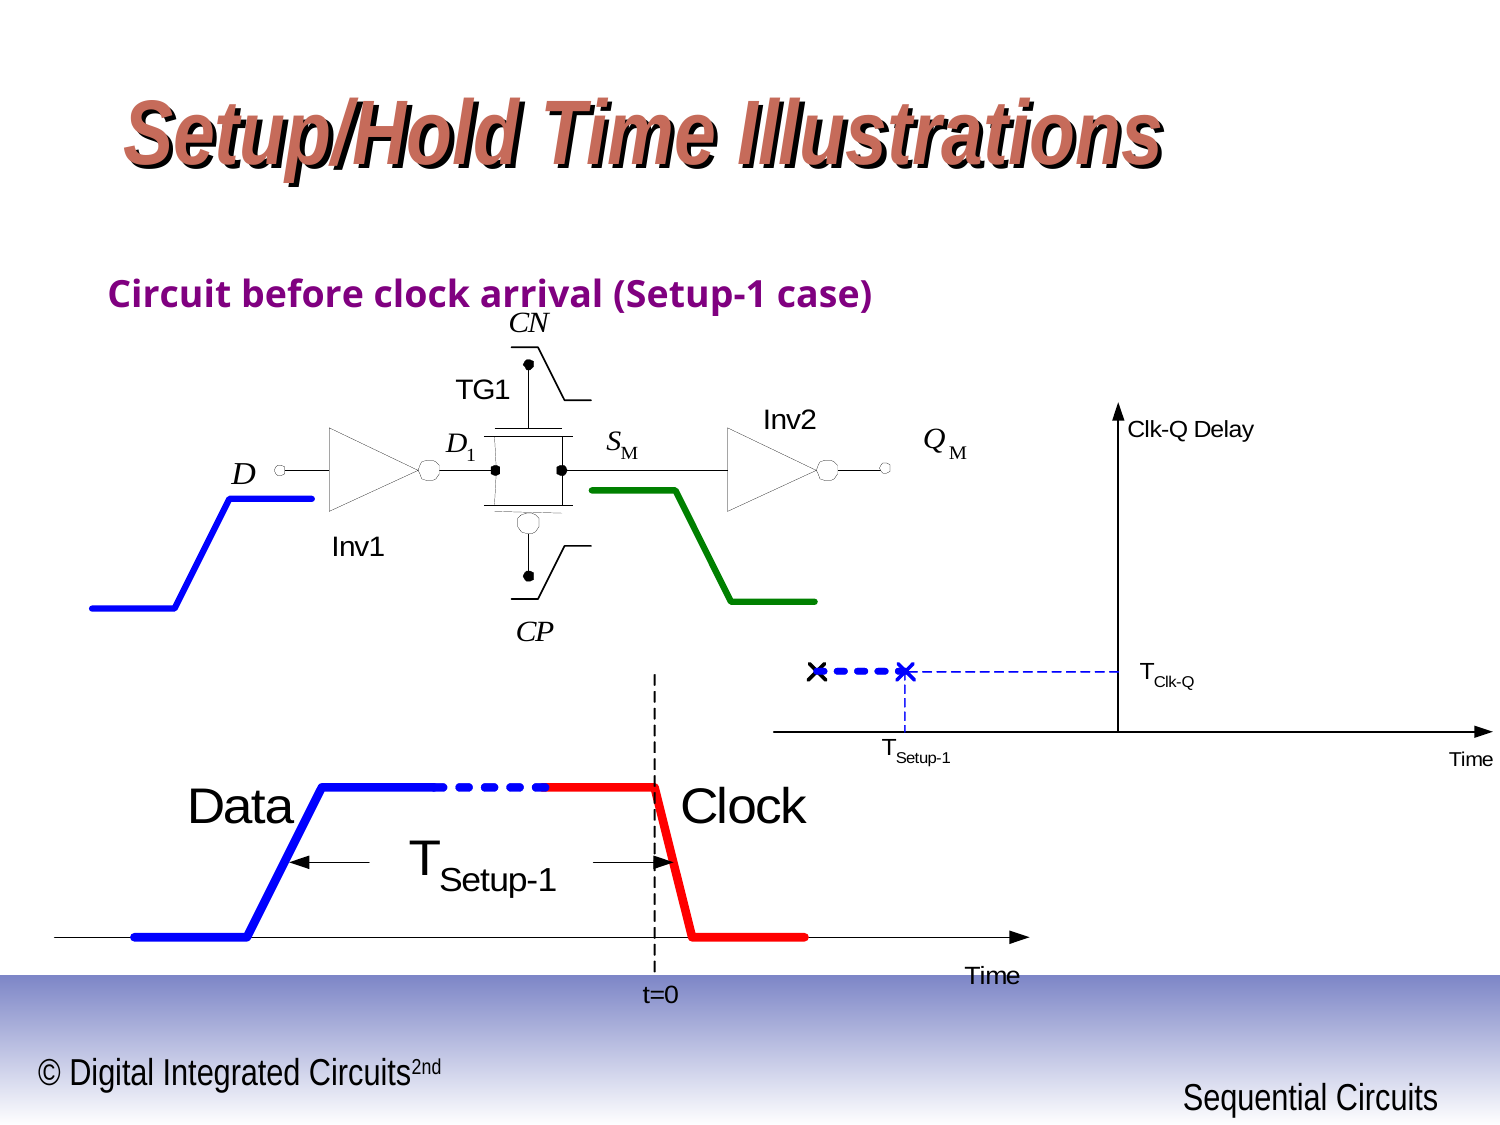

# Setup/Hold Time Illustrations
Circuit before clock arrival (Setup-1 case)